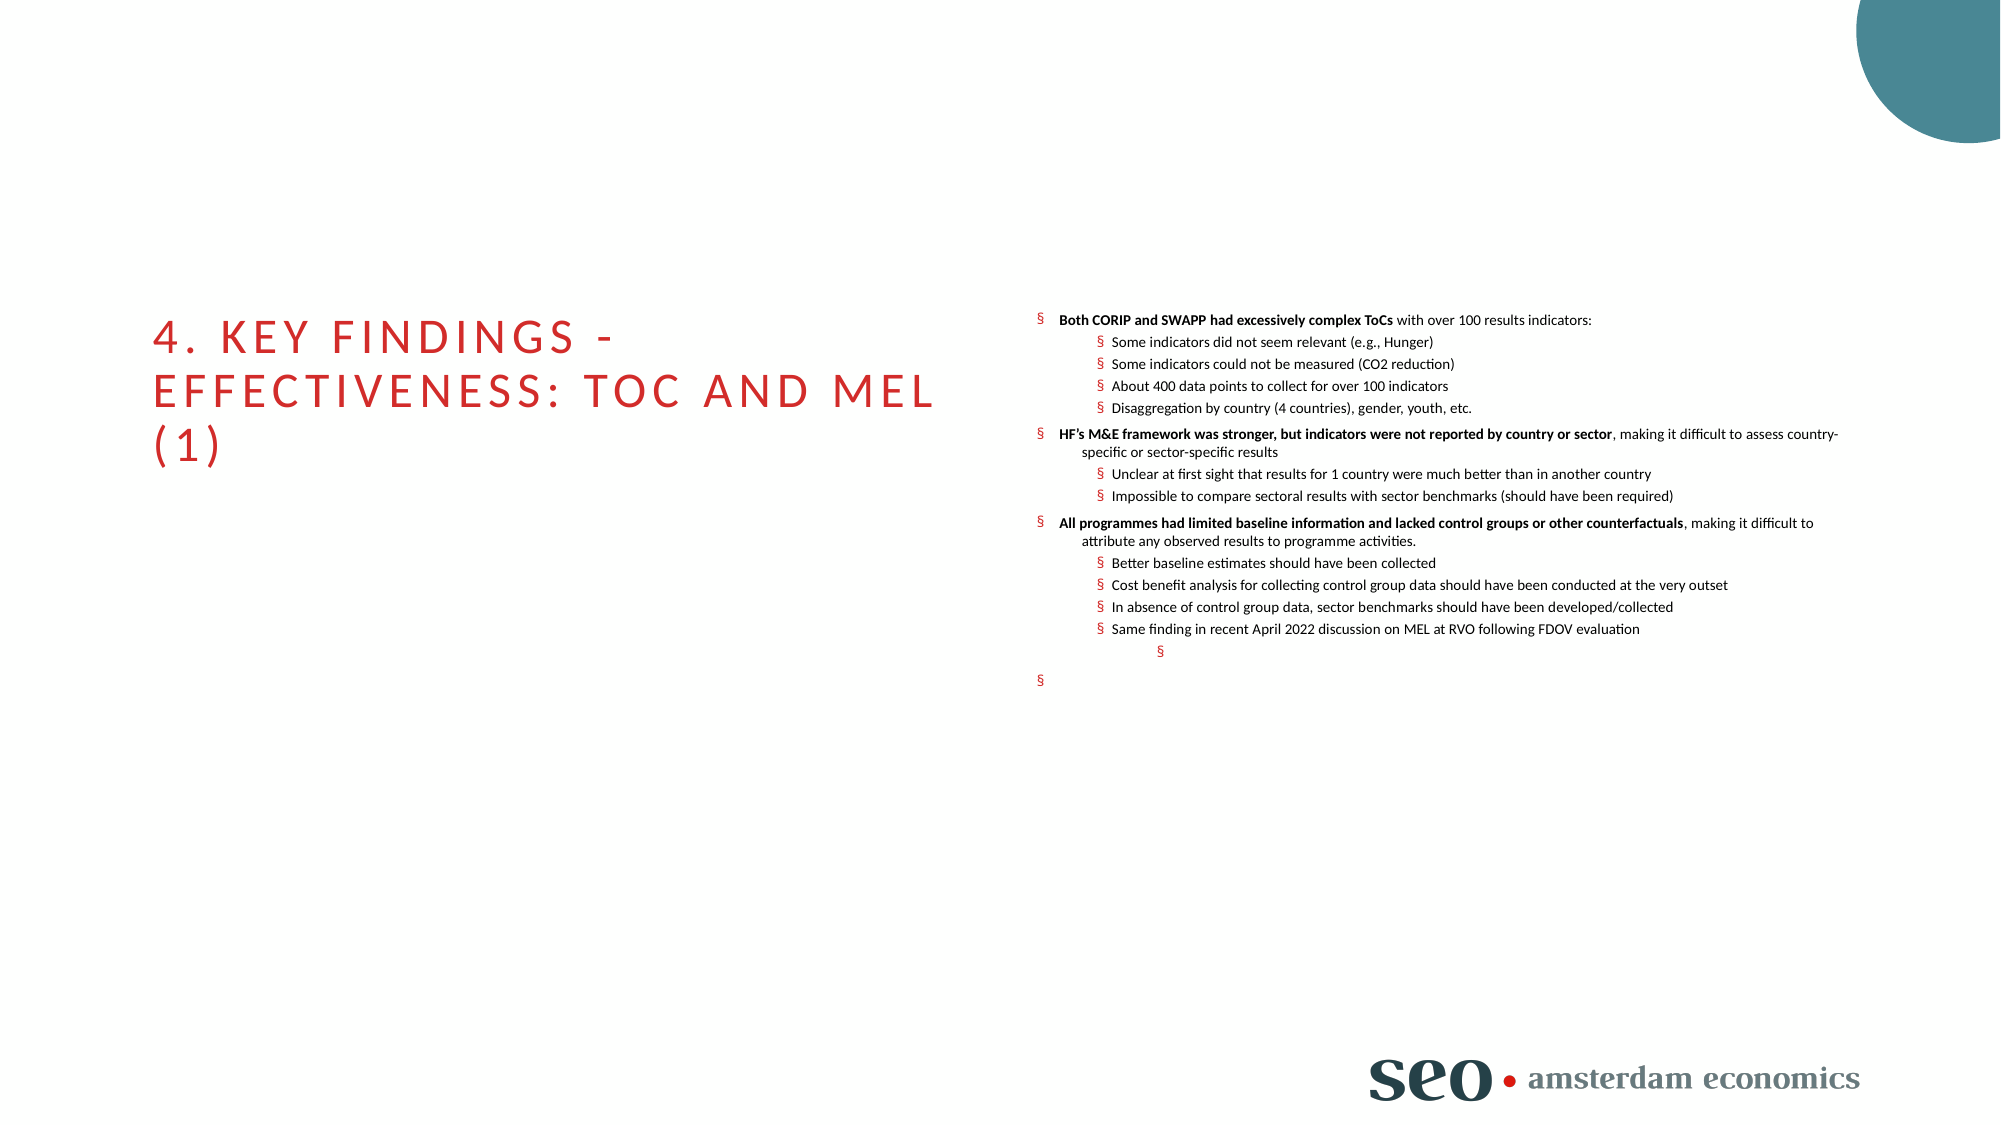

# 4. key findings - effectiveness: ToC and MEL (1)
Both CORIP and SWAPP had excessively complex ToCs with over 100 results indicators:
Some indicators did not seem relevant (e.g., Hunger)
Some indicators could not be measured (CO2 reduction)
About 400 data points to collect for over 100 indicators
Disaggregation by country (4 countries), gender, youth, etc.
HF’s M&E framework was stronger, but indicators were not reported by country or sector, making it difficult to assess country-specific or sector-specific results
Unclear at first sight that results for 1 country were much better than in another country
Impossible to compare sectoral results with sector benchmarks (should have been required)
All programmes had limited baseline information and lacked control groups or other counterfactuals, making it difficult to attribute any observed results to programme activities.
Better baseline estimates should have been collected
Cost benefit analysis for collecting control group data should have been conducted at the very outset
In absence of control group data, sector benchmarks should have been developed/collected
Same finding in recent April 2022 discussion on MEL at RVO following FDOV evaluation